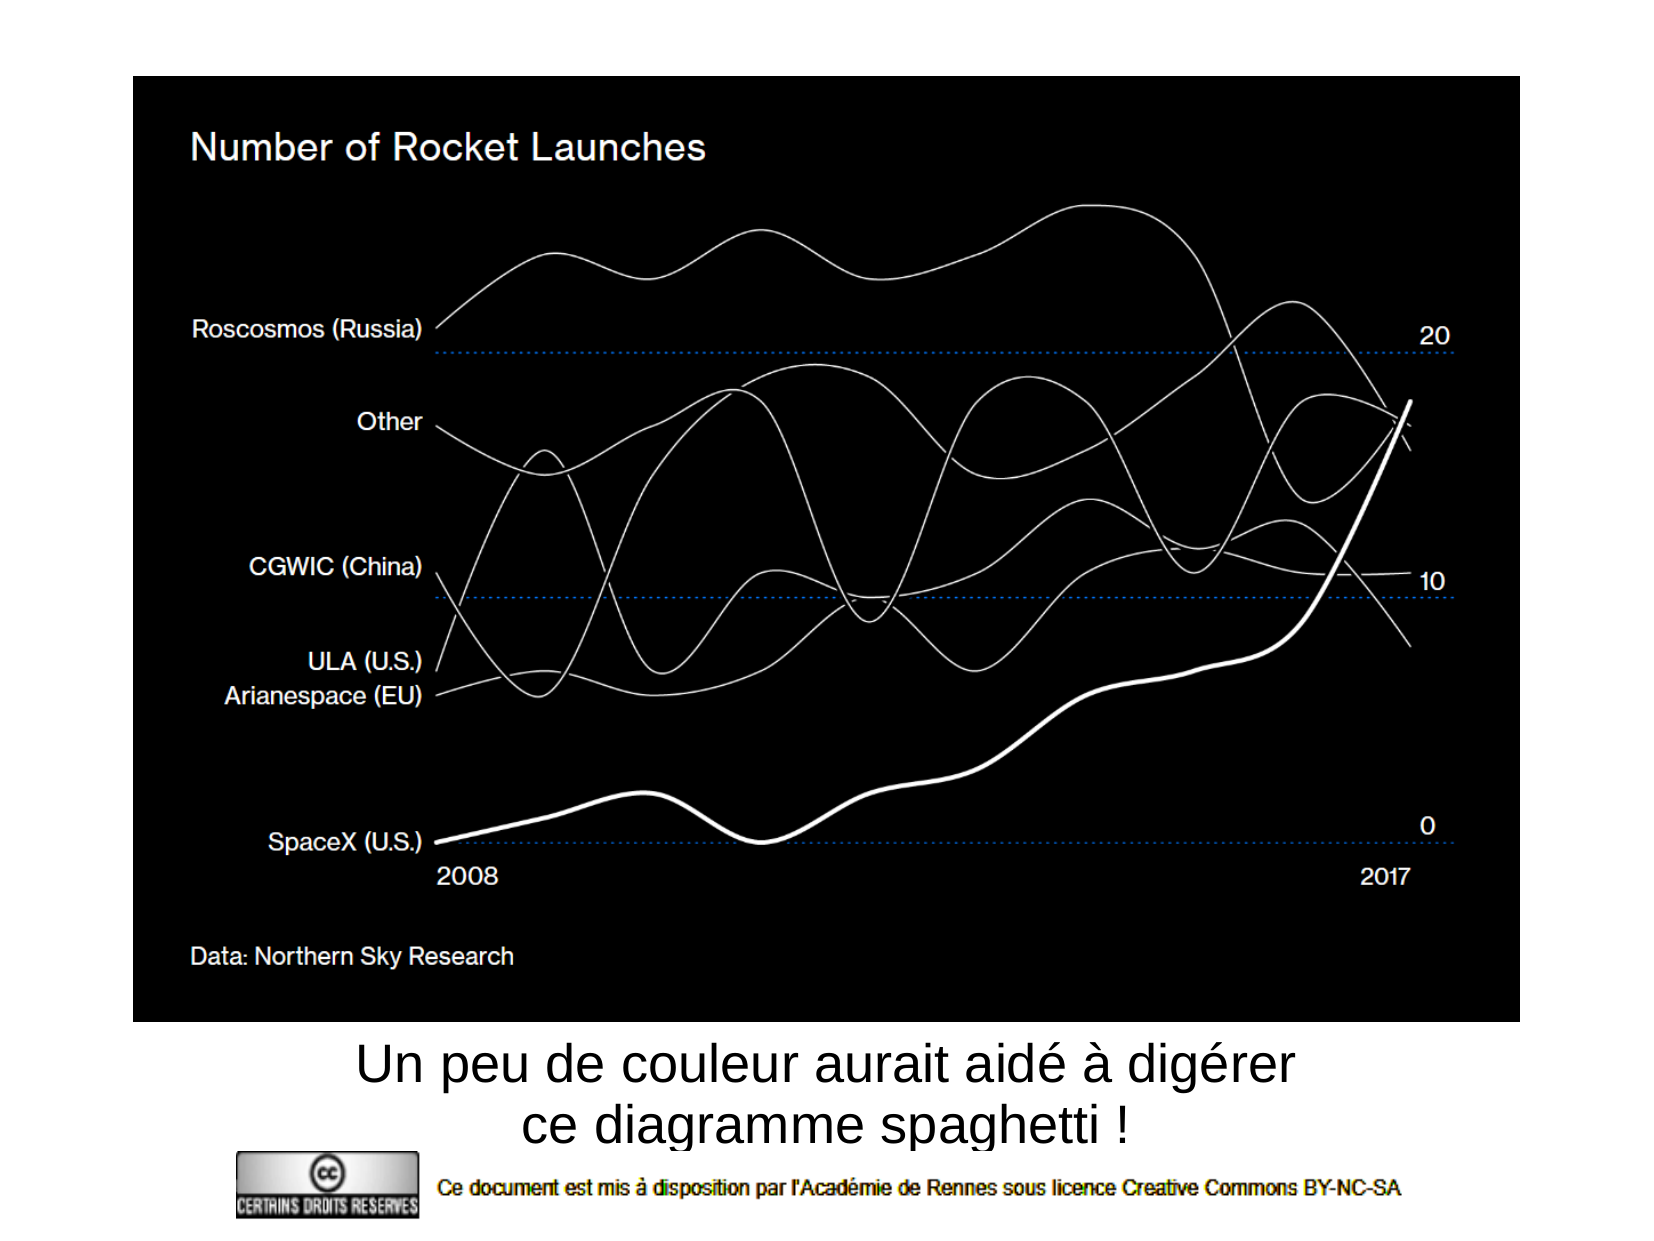

# Un peu de couleur aurait aidé à digérer ce diagramme spaghetti !